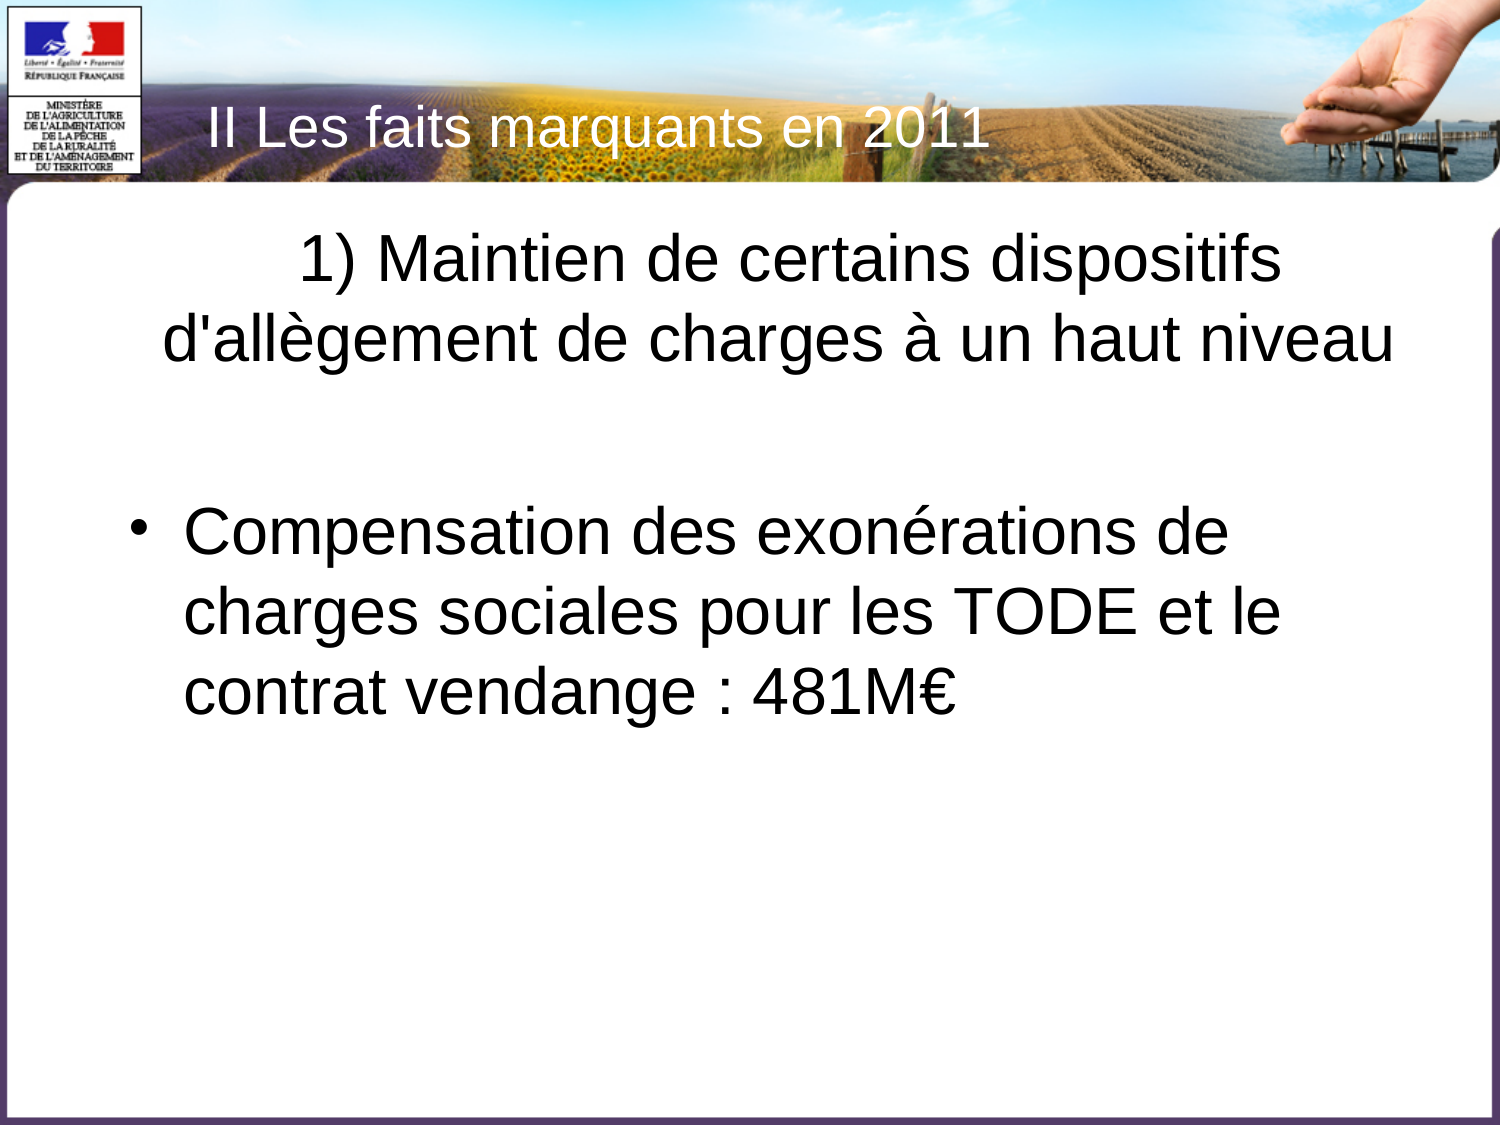

II Les faits marquants en 2011
# 1) Maintien de certains dispositifs d'allègement de charges à un haut niveau
Compensation des exonérations de charges sociales pour les TODE et le contrat vendange : 481M€